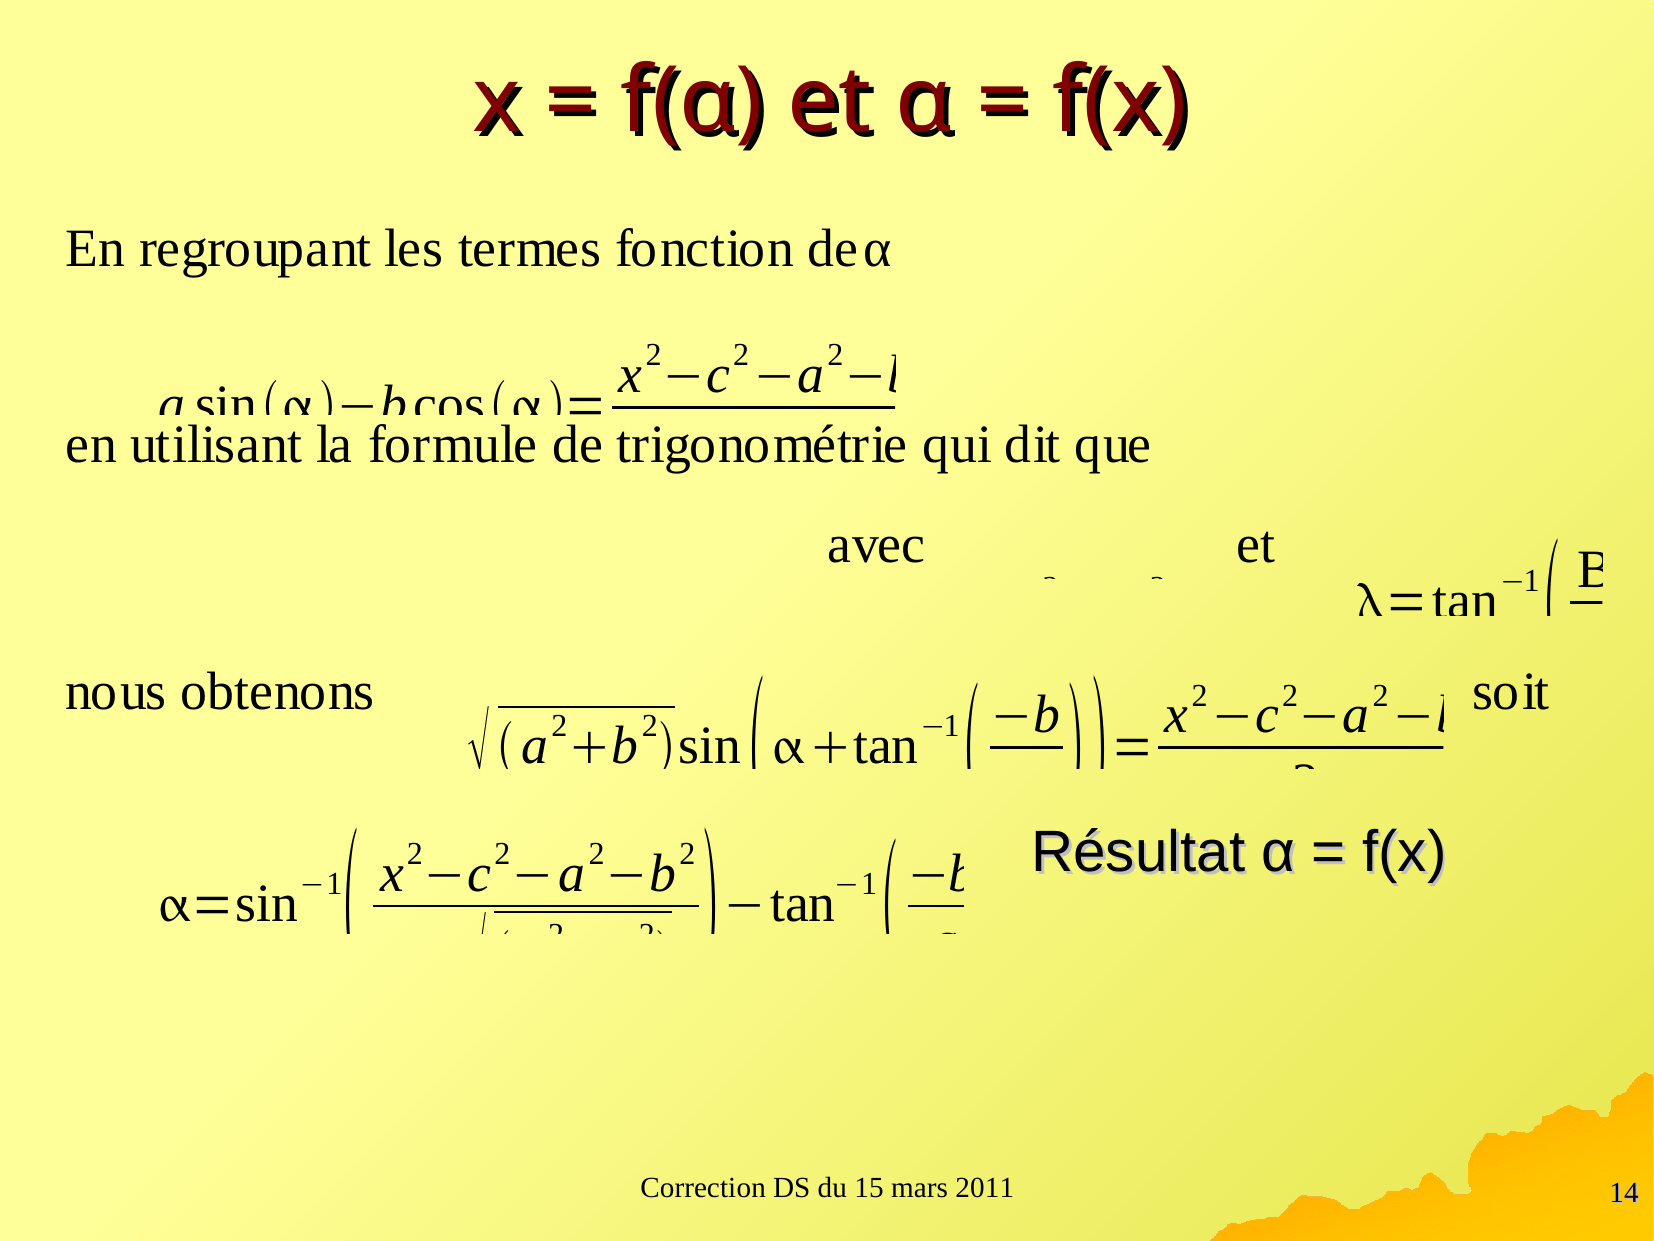

# x = f(α) et α = f(x)
Résultat α = f(x)
Correction DS du 15 mars 2011